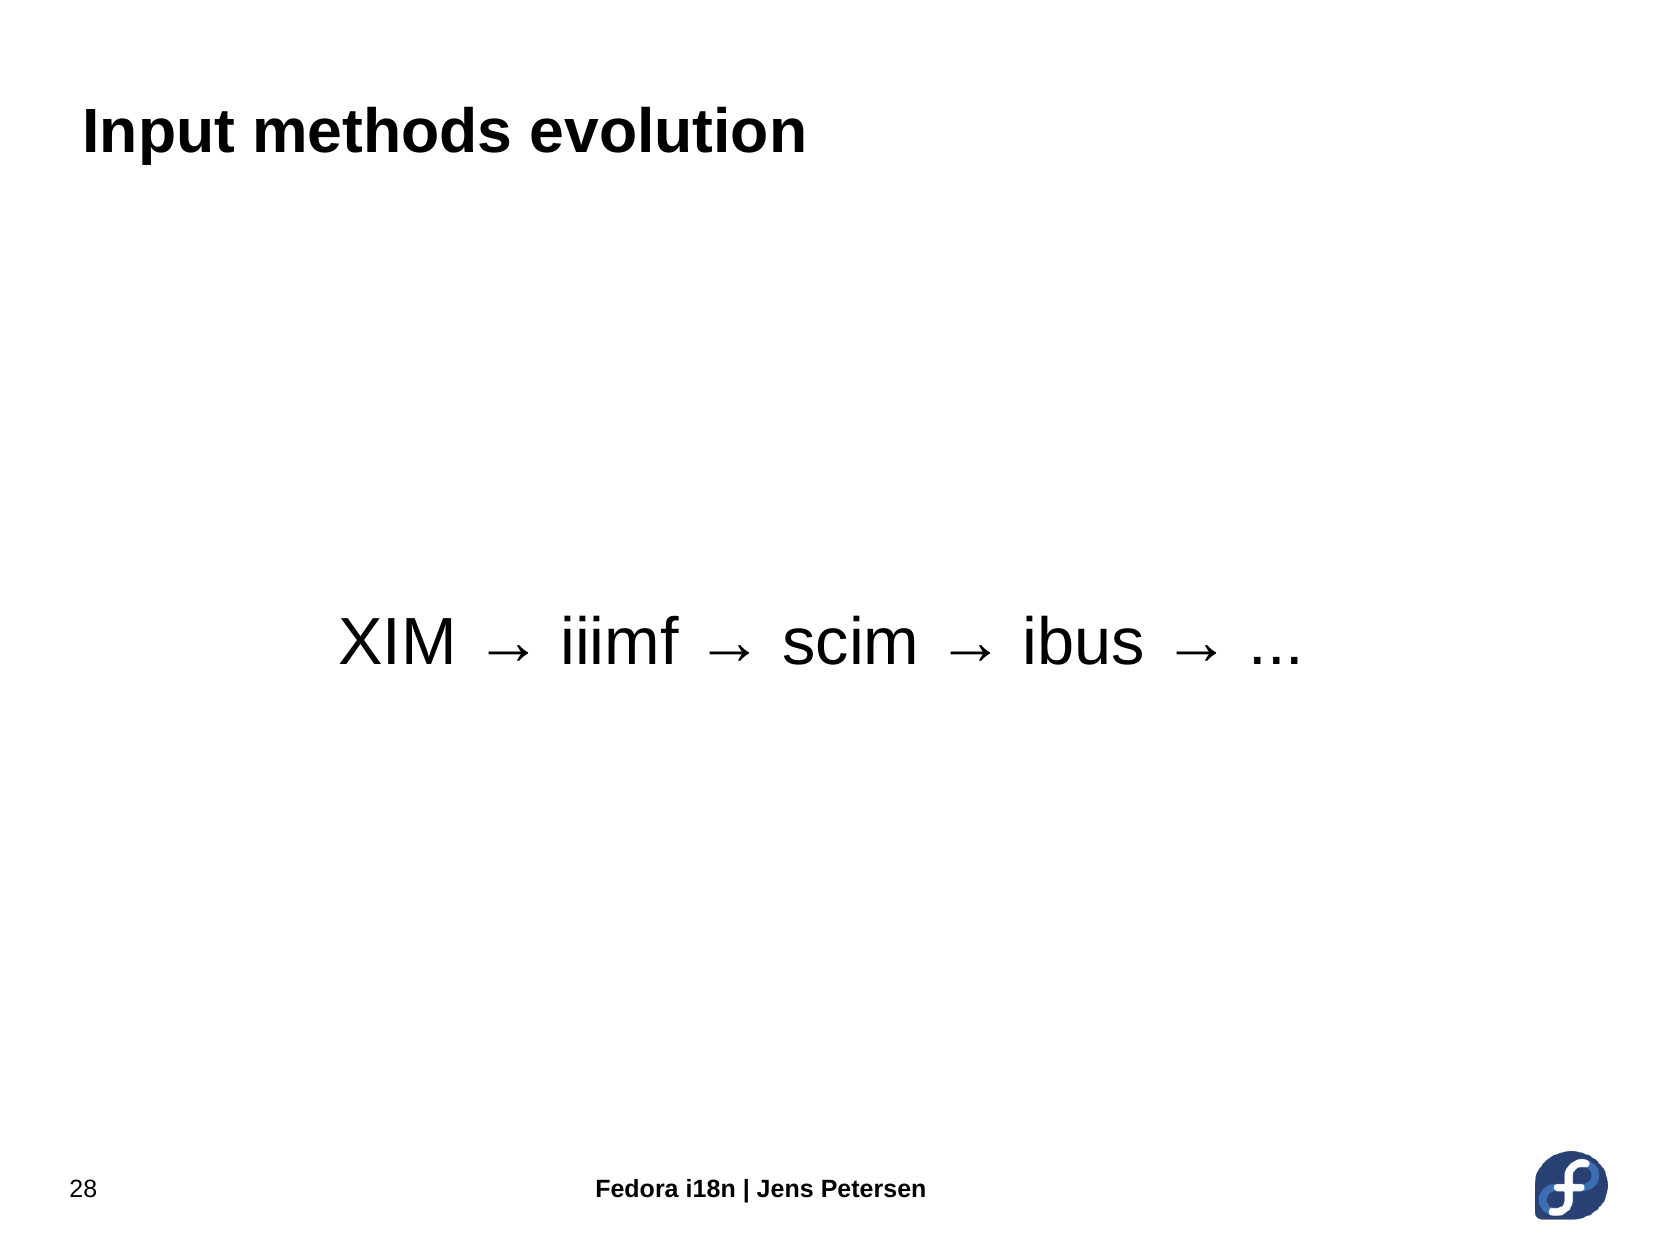

# Input methods evolution
XIM → iiimf → scim → ibus → ...